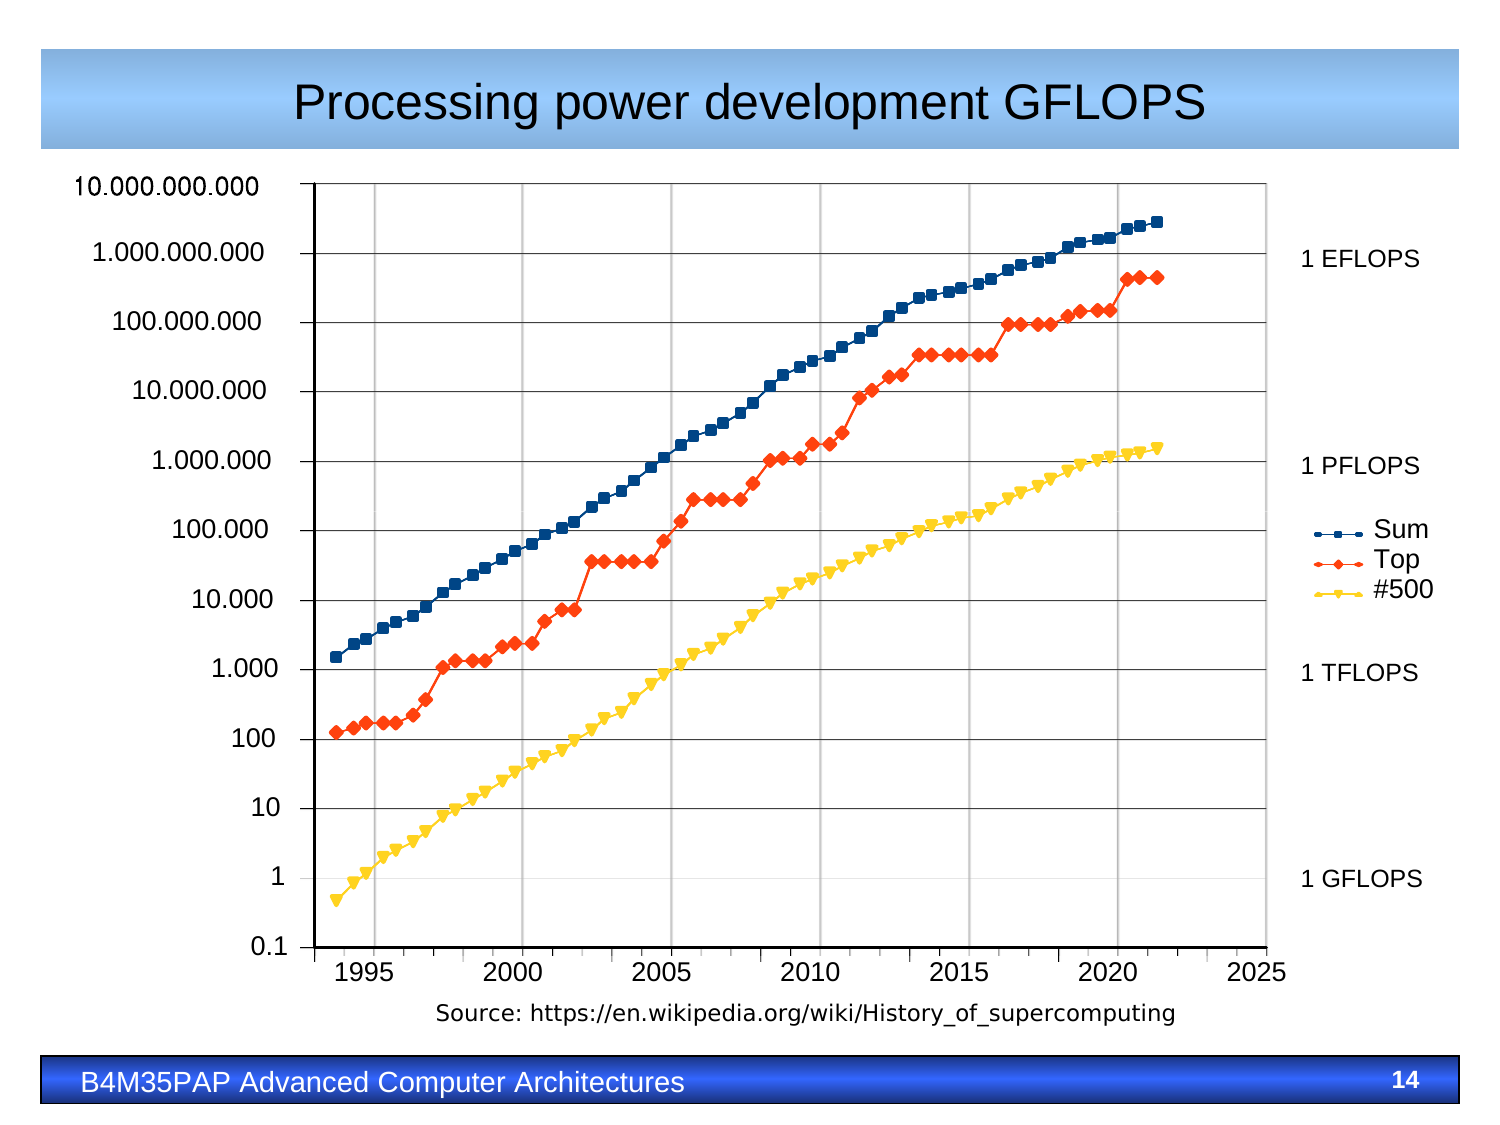

# Processing power development GFLOPS
1.000.000.000
1 EFLOPS
100.000.000
10.000.000
1 PFLOPS
1.000.000
Sum
Top
#500
100.000
10.000
1 TFLOPS
1.000
100
10
1 GFLOPS
1
0.1
1995
2000
2005
2010
2015
2020
2025
Source: https://en.wikipedia.org/wiki/History_of_supercomputing